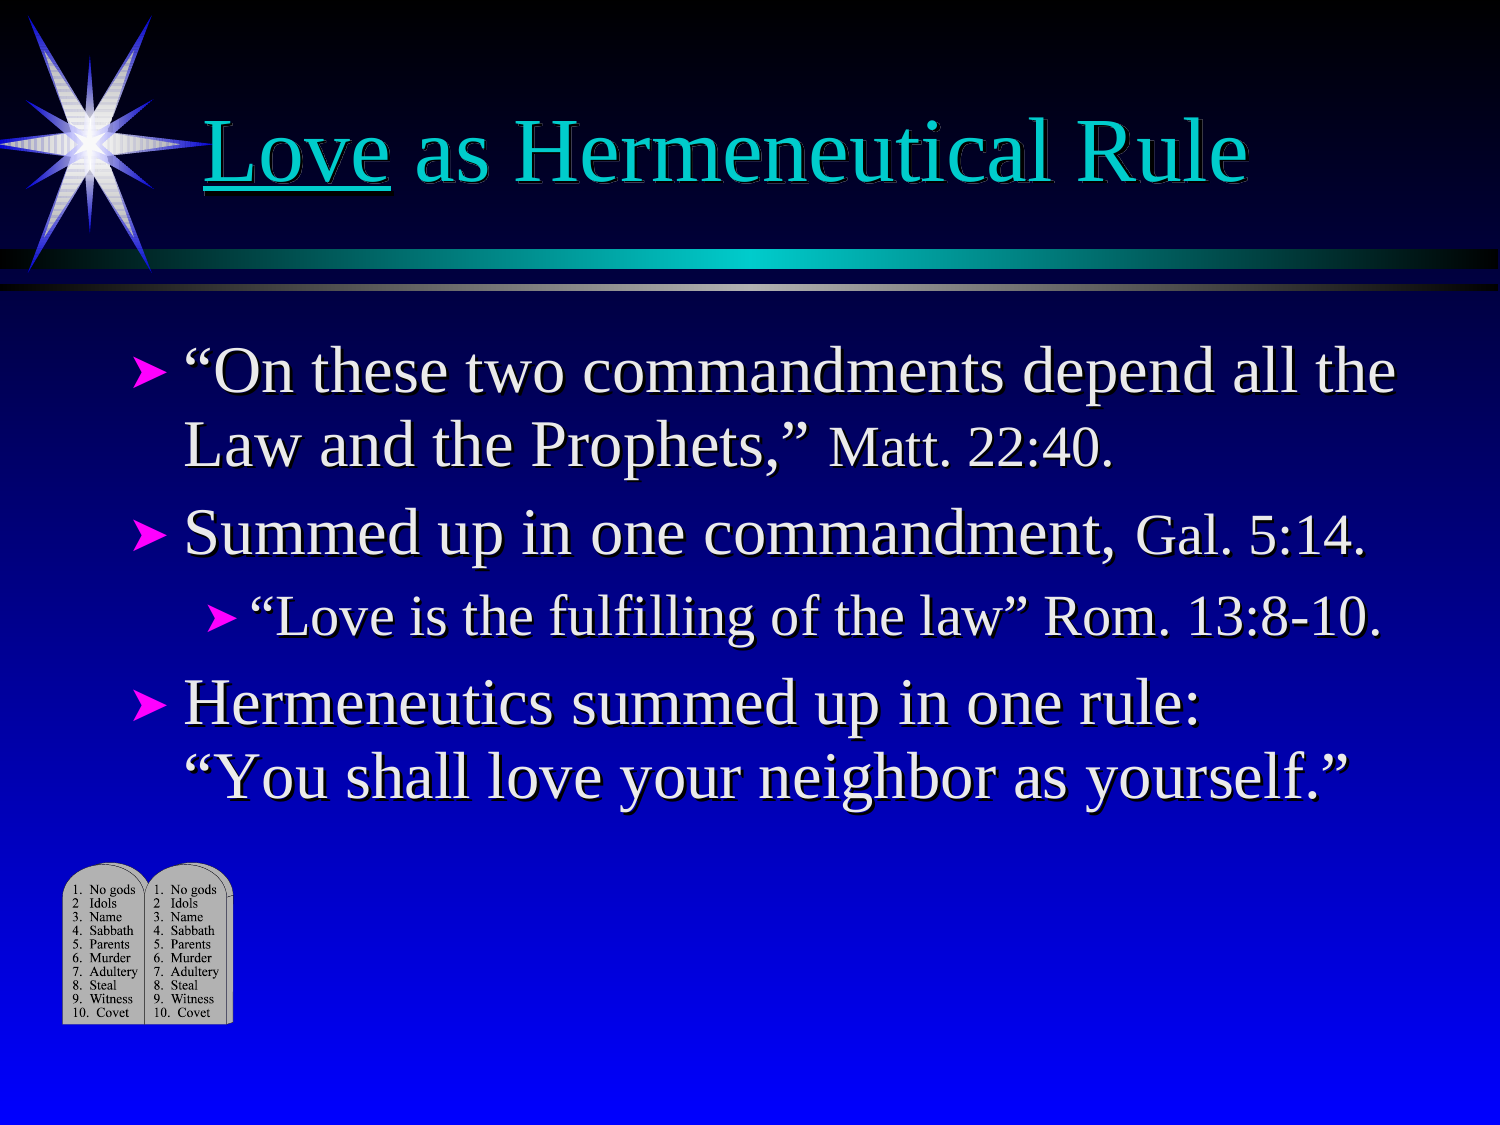

# Love as Hermeneutical Rule
“On these two commandments depend all the Law and the Prophets,” Matt. 22:40.
Summed up in one commandment, Gal. 5:14.
“Love is the fulfilling of the law” Rom. 13:8-10.
Hermeneutics summed up in one rule:
“You shall love your neighbor as yourself.”